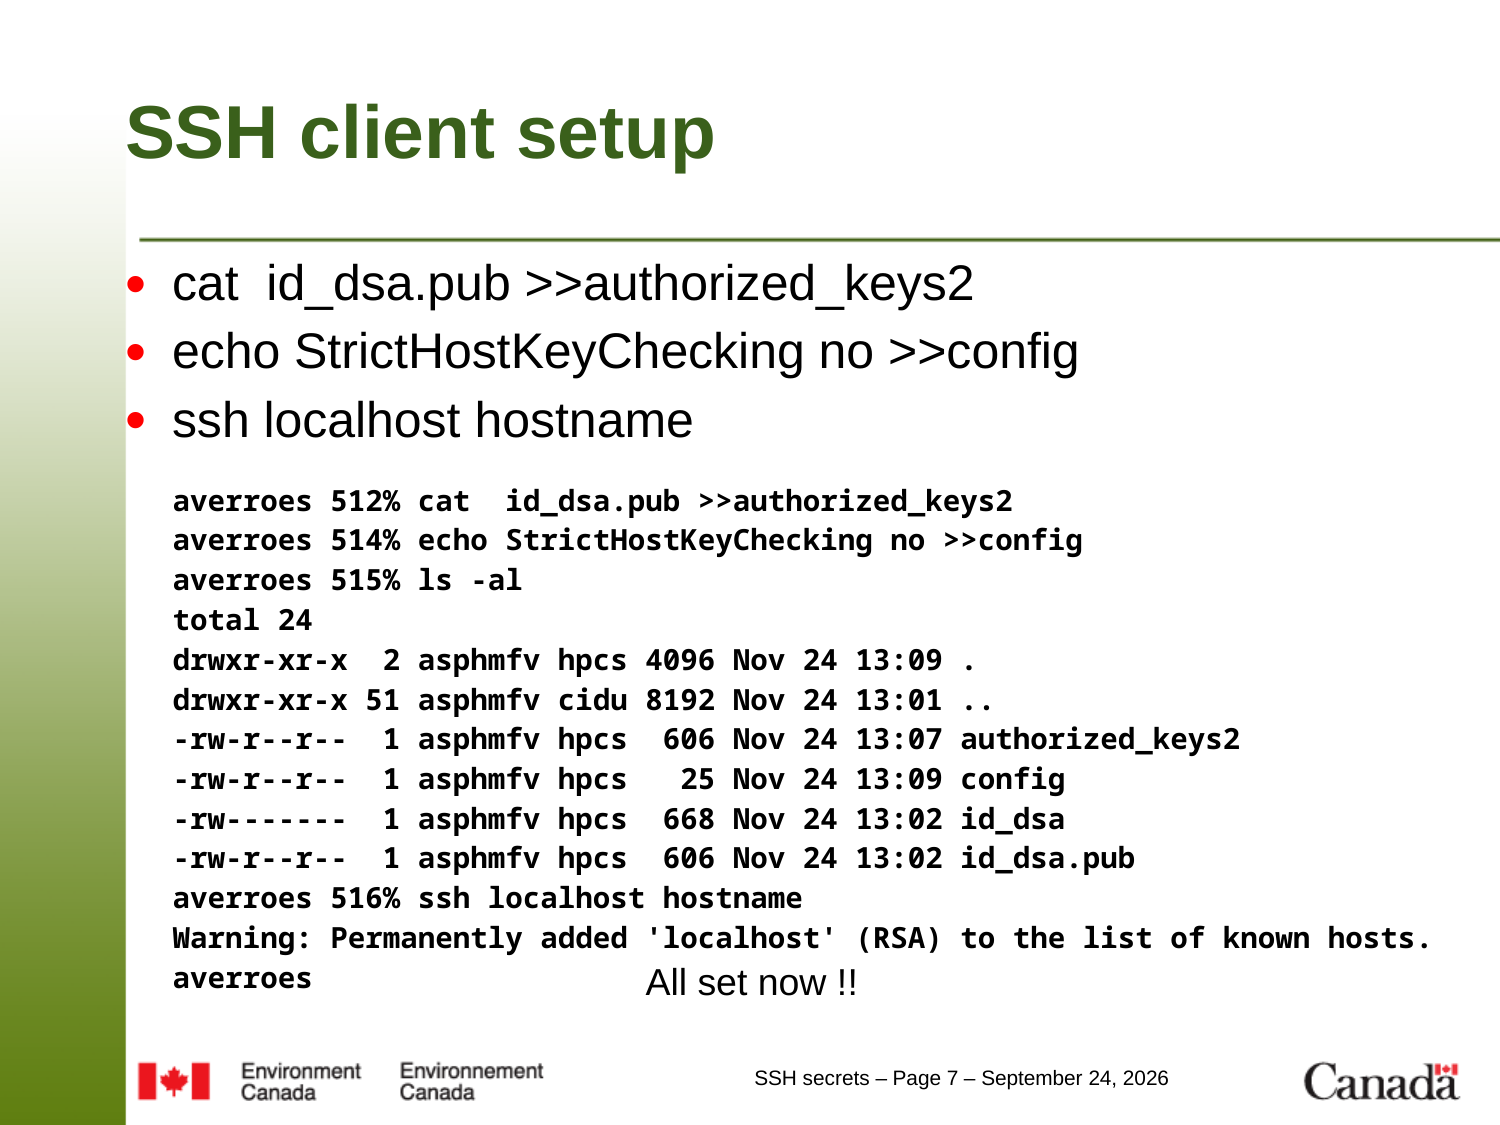

# SSH client setup
cat id_dsa.pub >>authorized_keys2
echo StrictHostKeyChecking no >>config
ssh localhost hostname
averroes 512% cat id_dsa.pub >>authorized_keys2
averroes 514% echo StrictHostKeyChecking no >>config
averroes 515% ls -al
total 24
drwxr-xr-x 2 asphmfv hpcs 4096 Nov 24 13:09 .
drwxr-xr-x 51 asphmfv cidu 8192 Nov 24 13:01 ..
-rw-r--r-- 1 asphmfv hpcs 606 Nov 24 13:07 authorized_keys2
-rw-r--r-- 1 asphmfv hpcs 25 Nov 24 13:09 config
-rw------- 1 asphmfv hpcs 668 Nov 24 13:02 id_dsa
-rw-r--r-- 1 asphmfv hpcs 606 Nov 24 13:02 id_dsa.pub
averroes 516% ssh localhost hostname
Warning: Permanently added 'localhost' (RSA) to the list of known hosts.
averroes
All set now !!